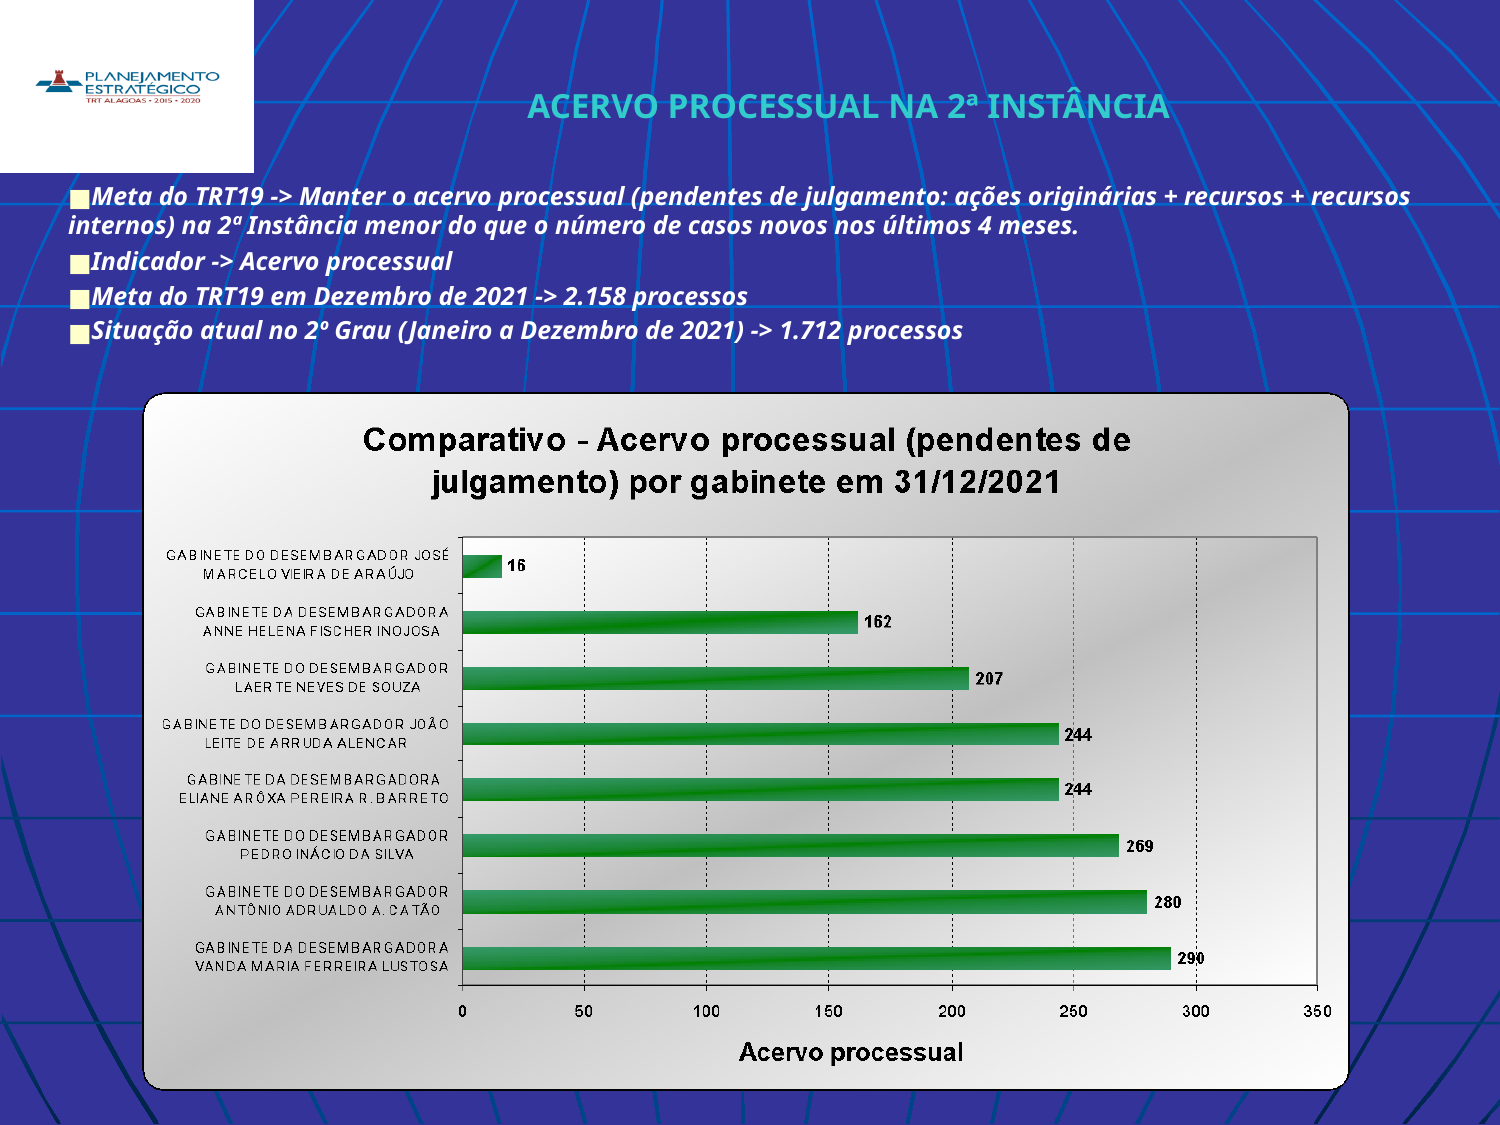

ACERVO PROCESSUAL NA 2ª INSTÂNCIA
Meta do TRT19 -> Manter o acervo processual (pendentes de julgamento: ações originárias + recursos + recursos internos) na 2ª Instância menor do que o número de casos novos nos últimos 4 meses.
Indicador -> Acervo processual
Meta do TRT19 em Dezembro de 2021 -> 2.158 processos
Situação atual no 2º Grau (Janeiro a Dezembro de 2021) -> 1.712 processos